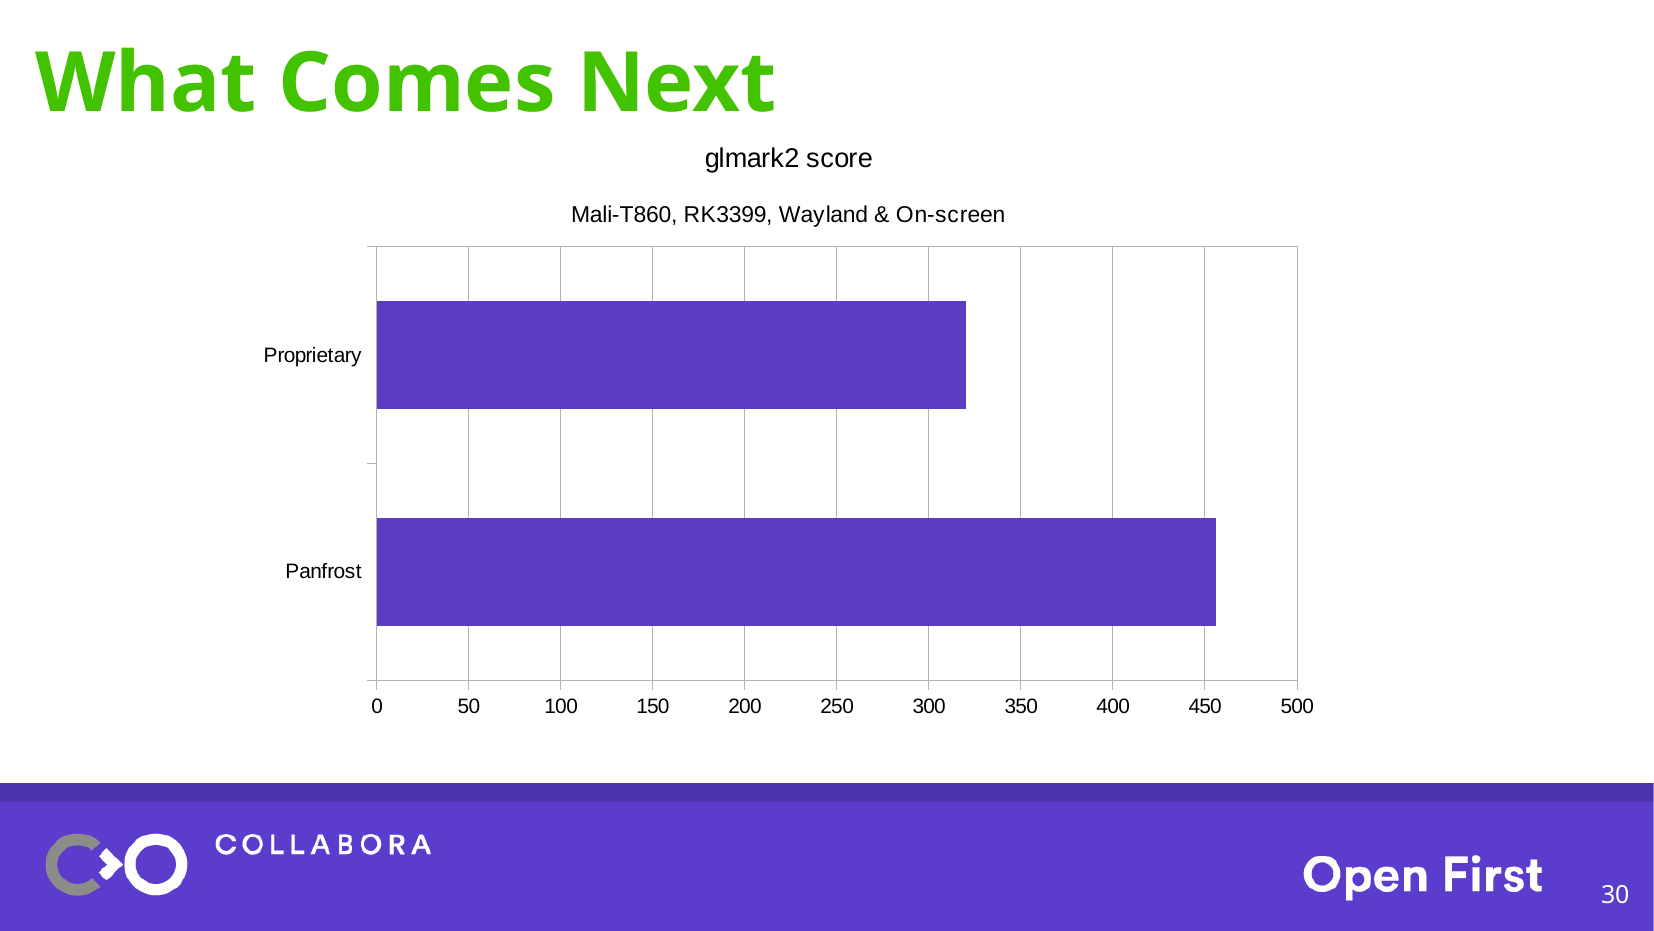

# What Comes Next
### Chart: glmark2 score
Mali-T860, RK3399, Wayland & On-screen
| Category | Column B |
|---|---|
| Panfrost | 456.0 |
| Proprietary | 320.0 |30